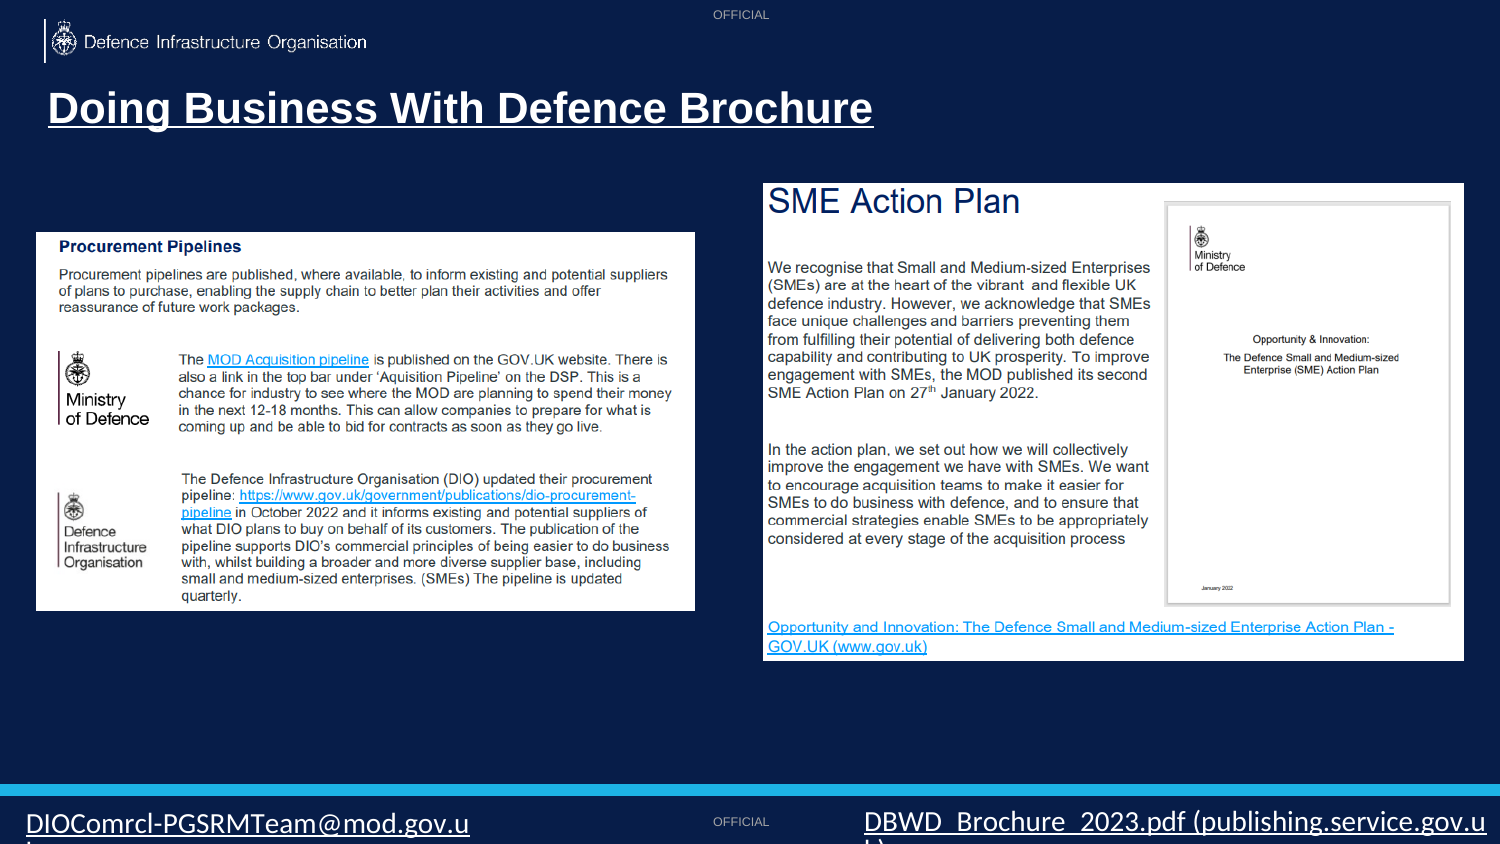

Doing Business With Defence Brochure
DBWD_Brochure_2023.pdf (publishing.service.gov.uk)
DIOComrcl-PGSRMTeam@mod.gov.uk